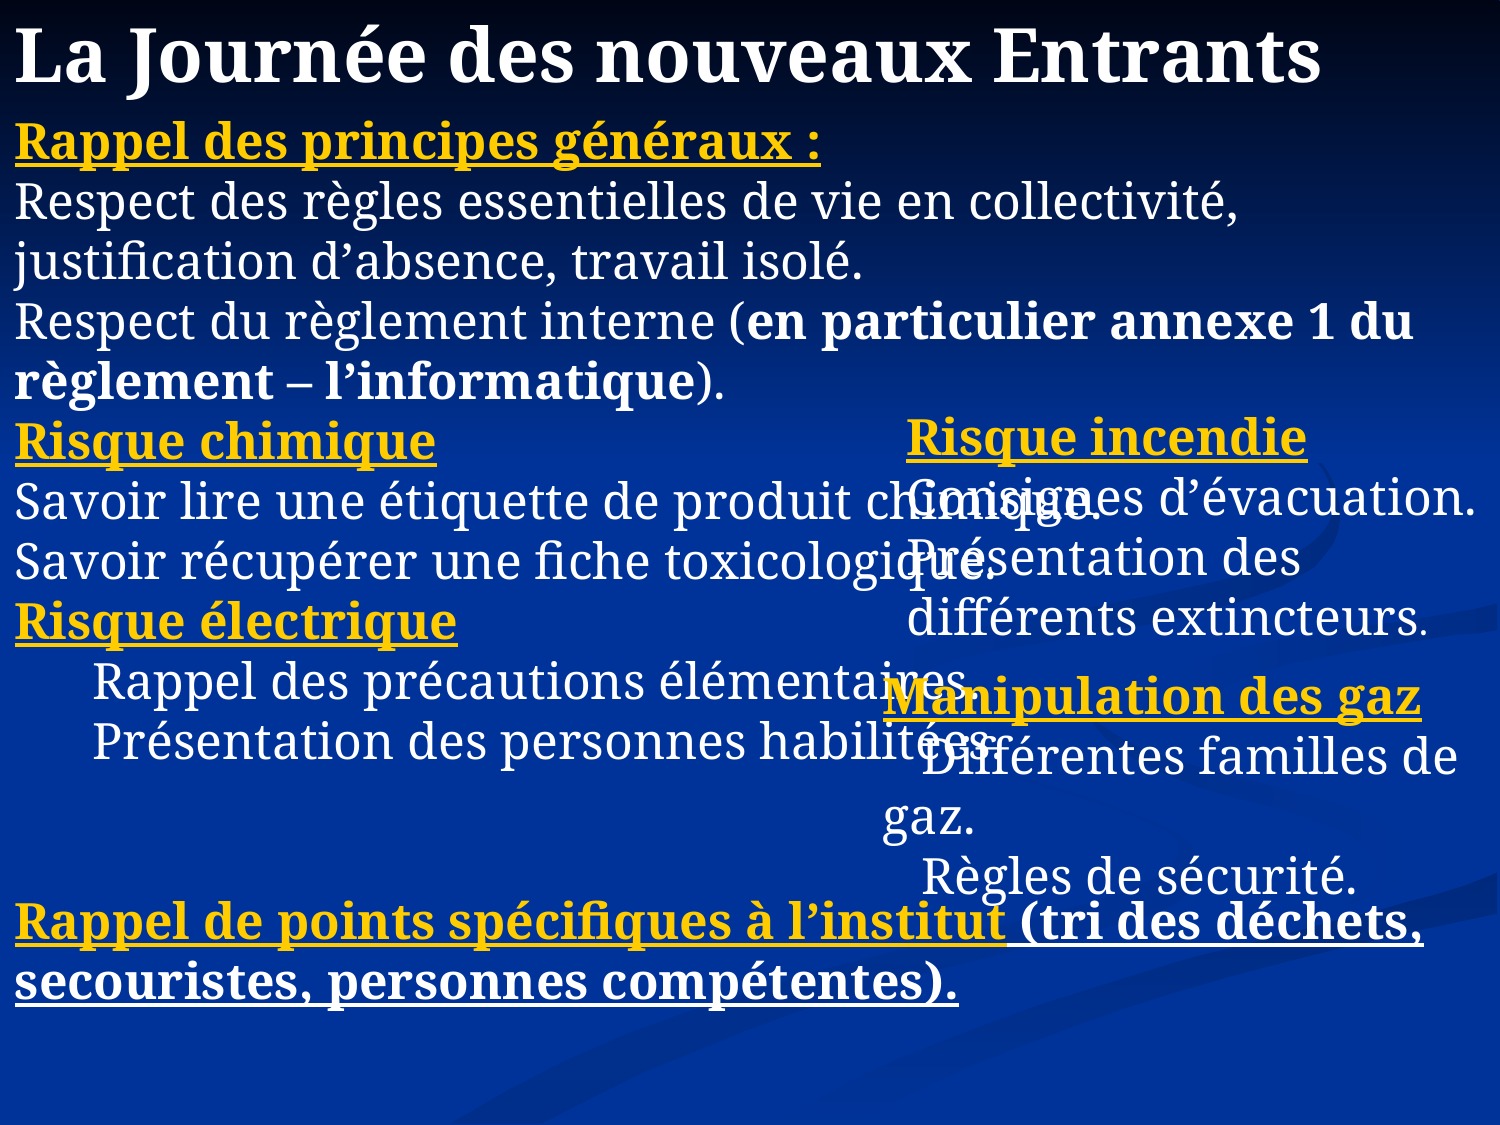

La Journée des nouveaux Entrants
Rappel des principes généraux :
Respect des règles essentielles de vie en collectivité, justification d’absence, travail isolé.
Respect du règlement interne (en particulier annexe 1 du règlement – l’informatique).
Risque chimique
Savoir lire une étiquette de produit chimique.
Savoir récupérer une fiche toxicologique.
Risque électrique
 Rappel des précautions élémentaires.
 Présentation des personnes habilitées.
Rappel de points spécifiques à l’institut (tri des déchets, secouristes, personnes compétentes).
Risque incendie
Consignes d’évacuation.
Présentation des différents extincteurs.
Manipulation des gaz
 Différentes familles de gaz.
 Règles de sécurité.